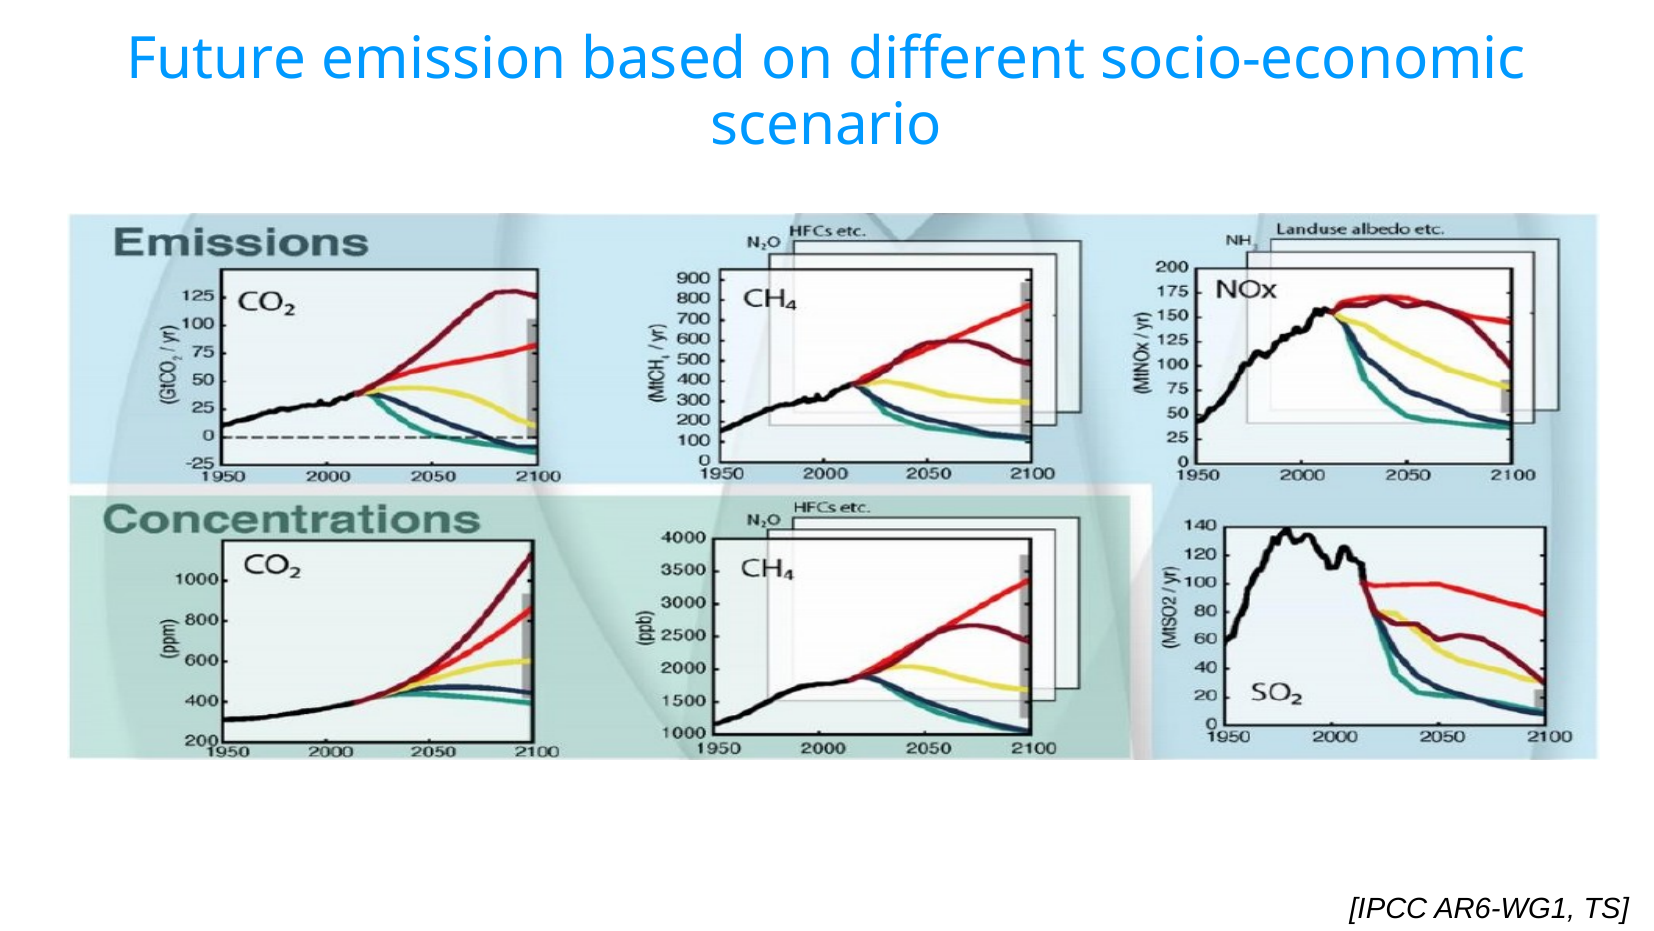

# Future emission based on different socio-economic scenario
[IPCC AR6-WG1, TS]